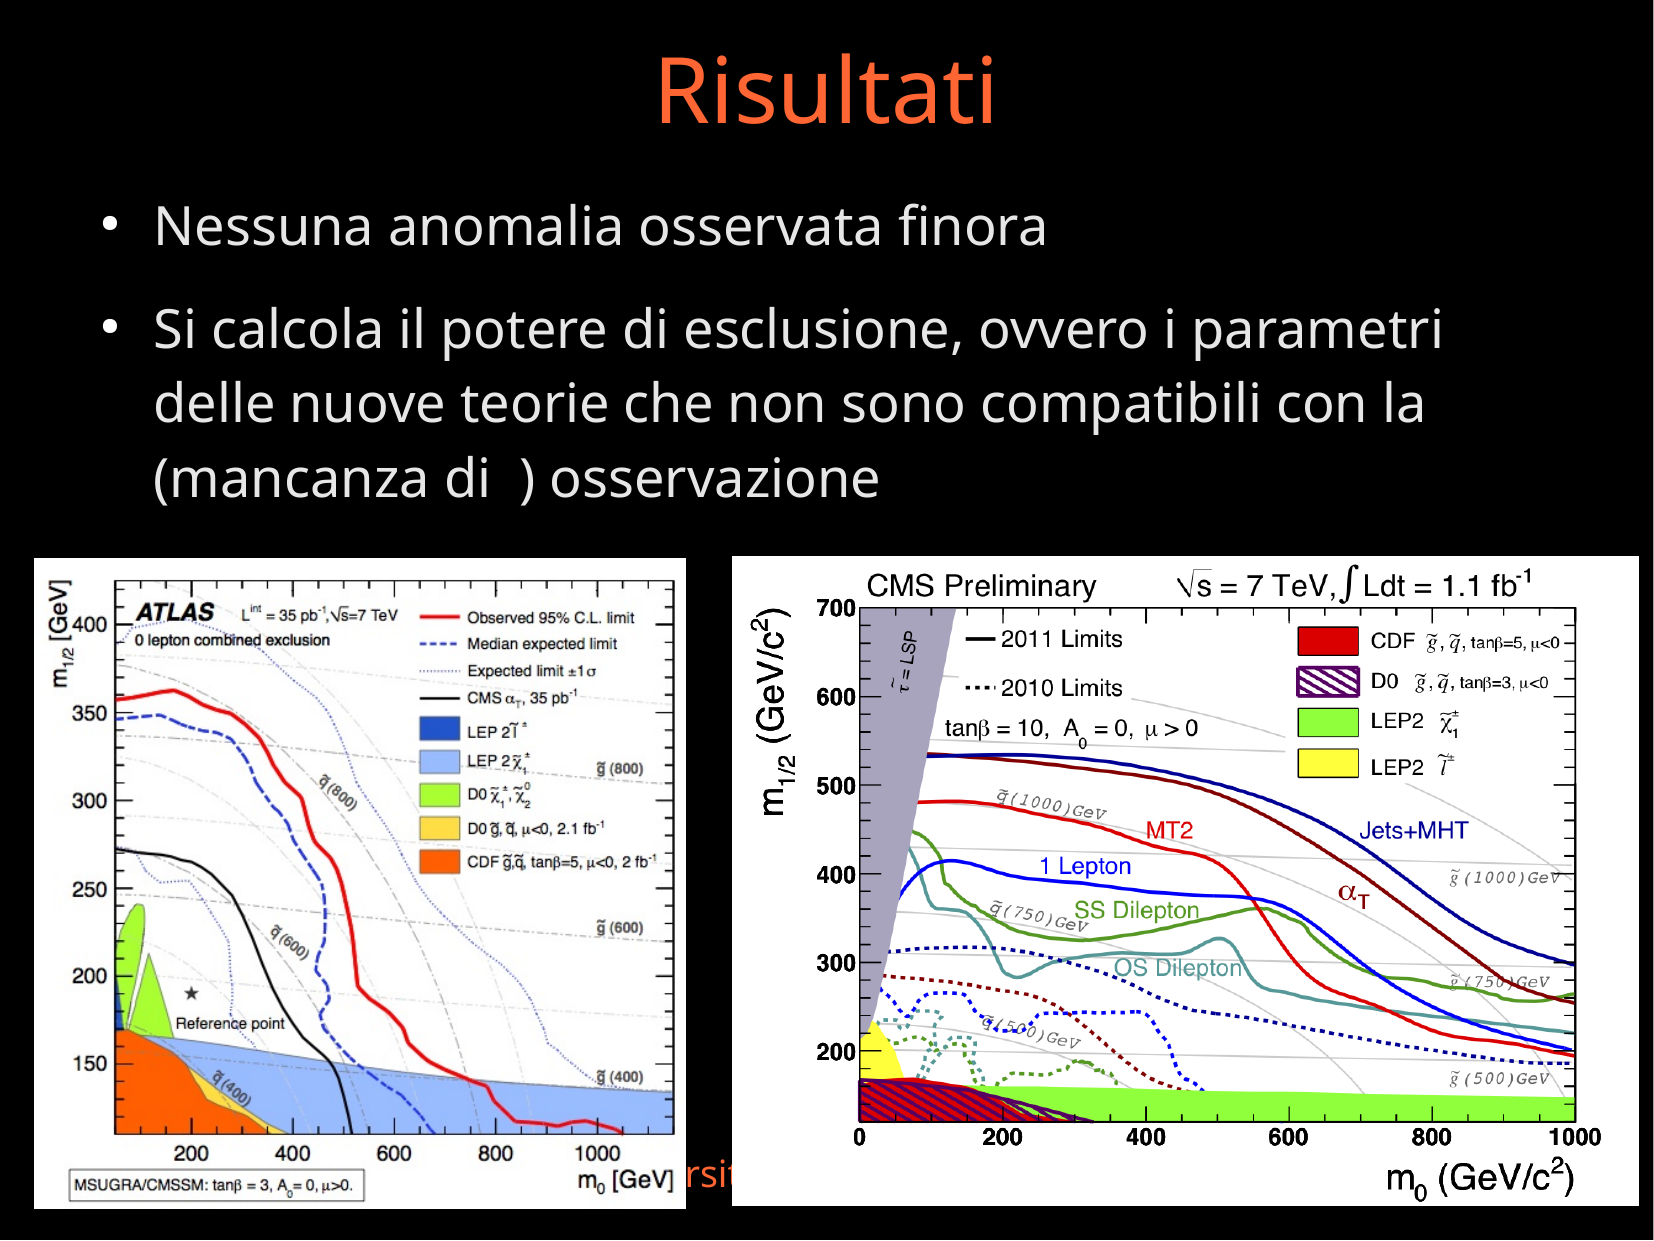

# Risultati
Nessuna anomalia osservata finora
Si calcola il potere di esclusione, ovvero i parametri delle nuove teorie che non sono compatibili con la (mancanza di ) osservazione